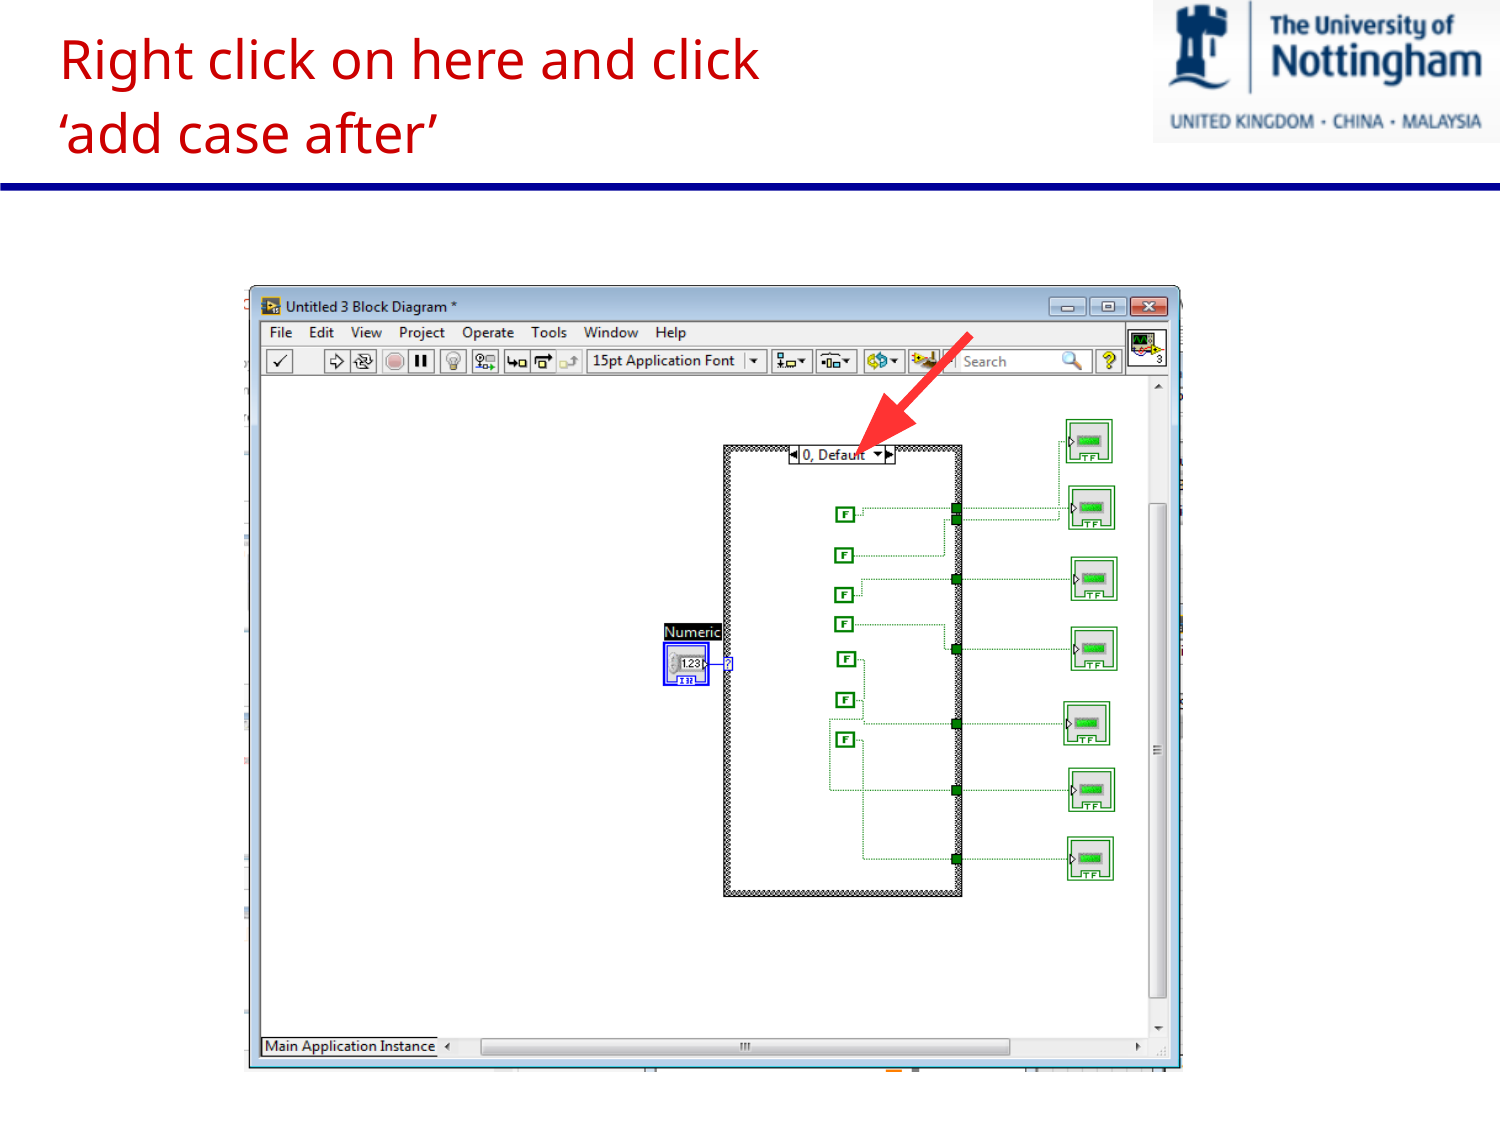

# Right click on here and click ‘add case after’